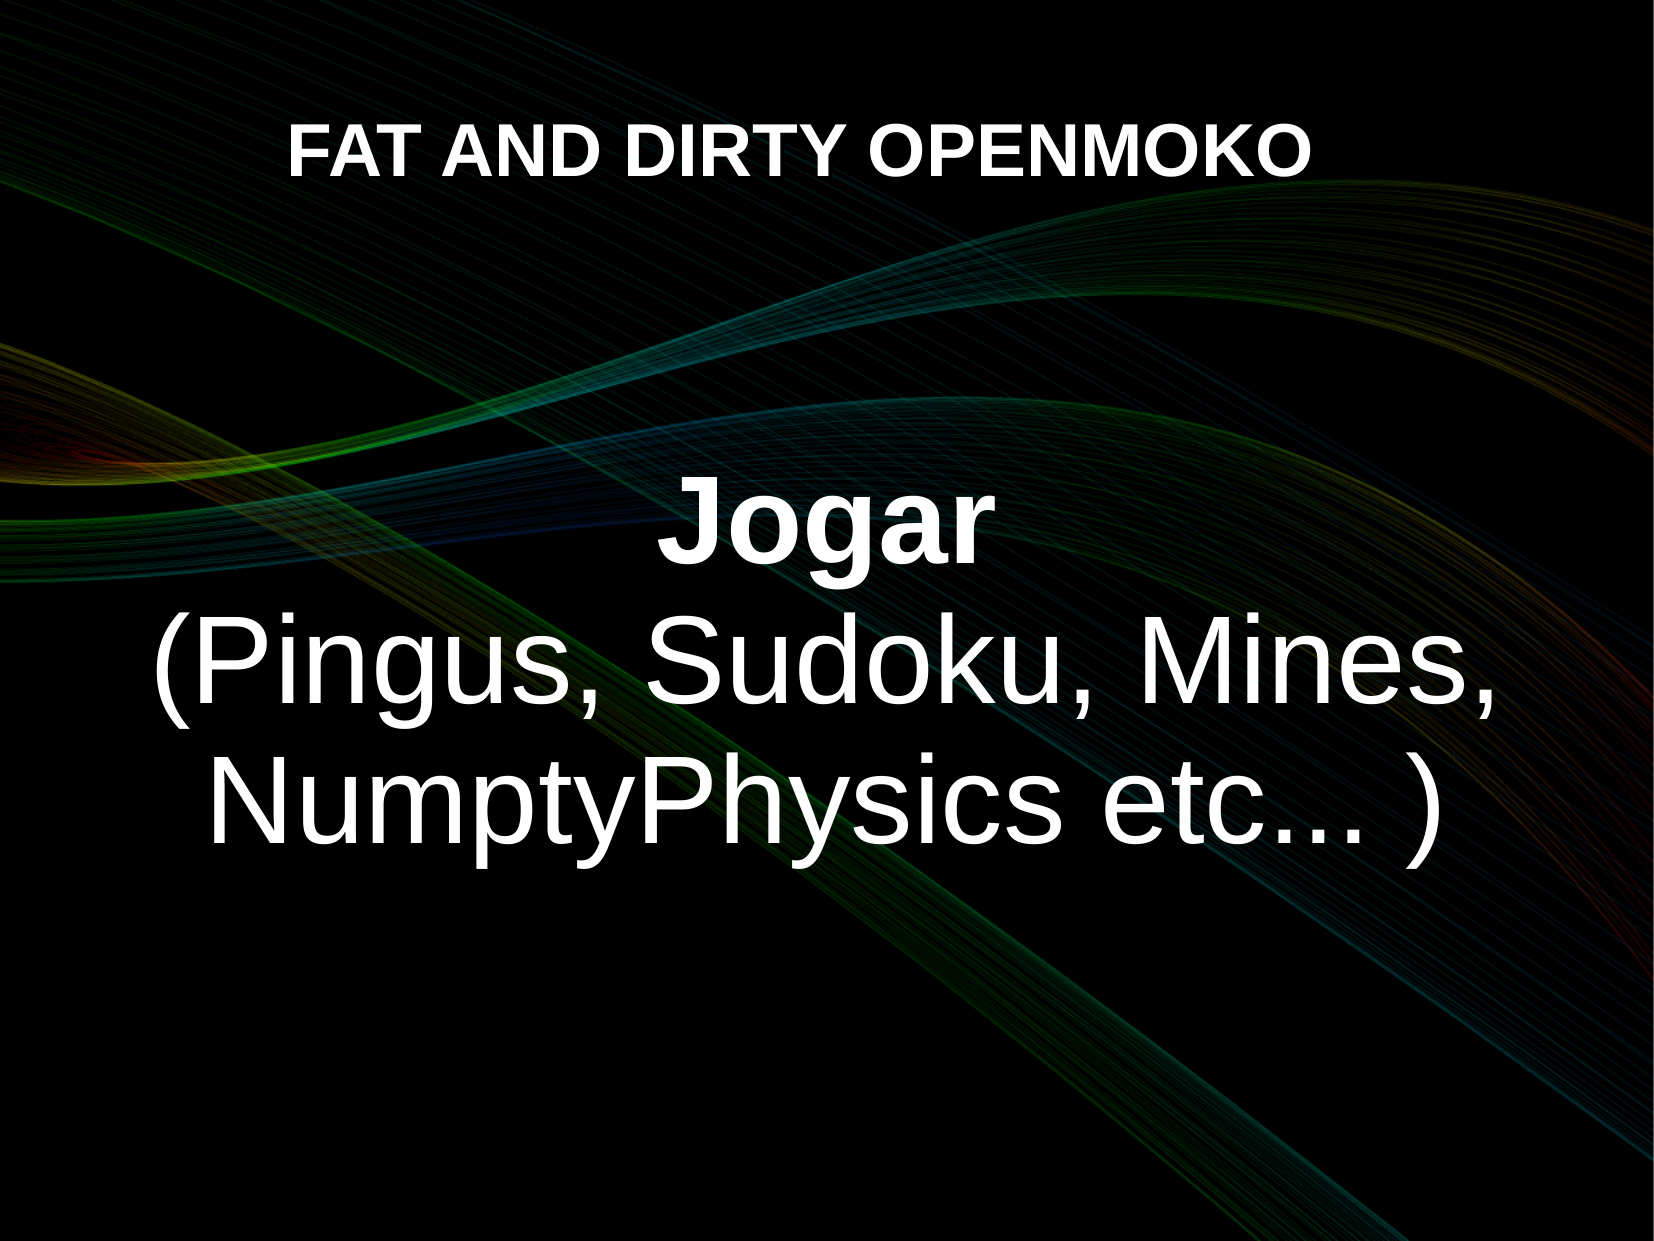

# FAT AND DIRTY OPENMOKO
Jogar
(Pingus, Sudoku, Mines, NumptyPhysics etc... )